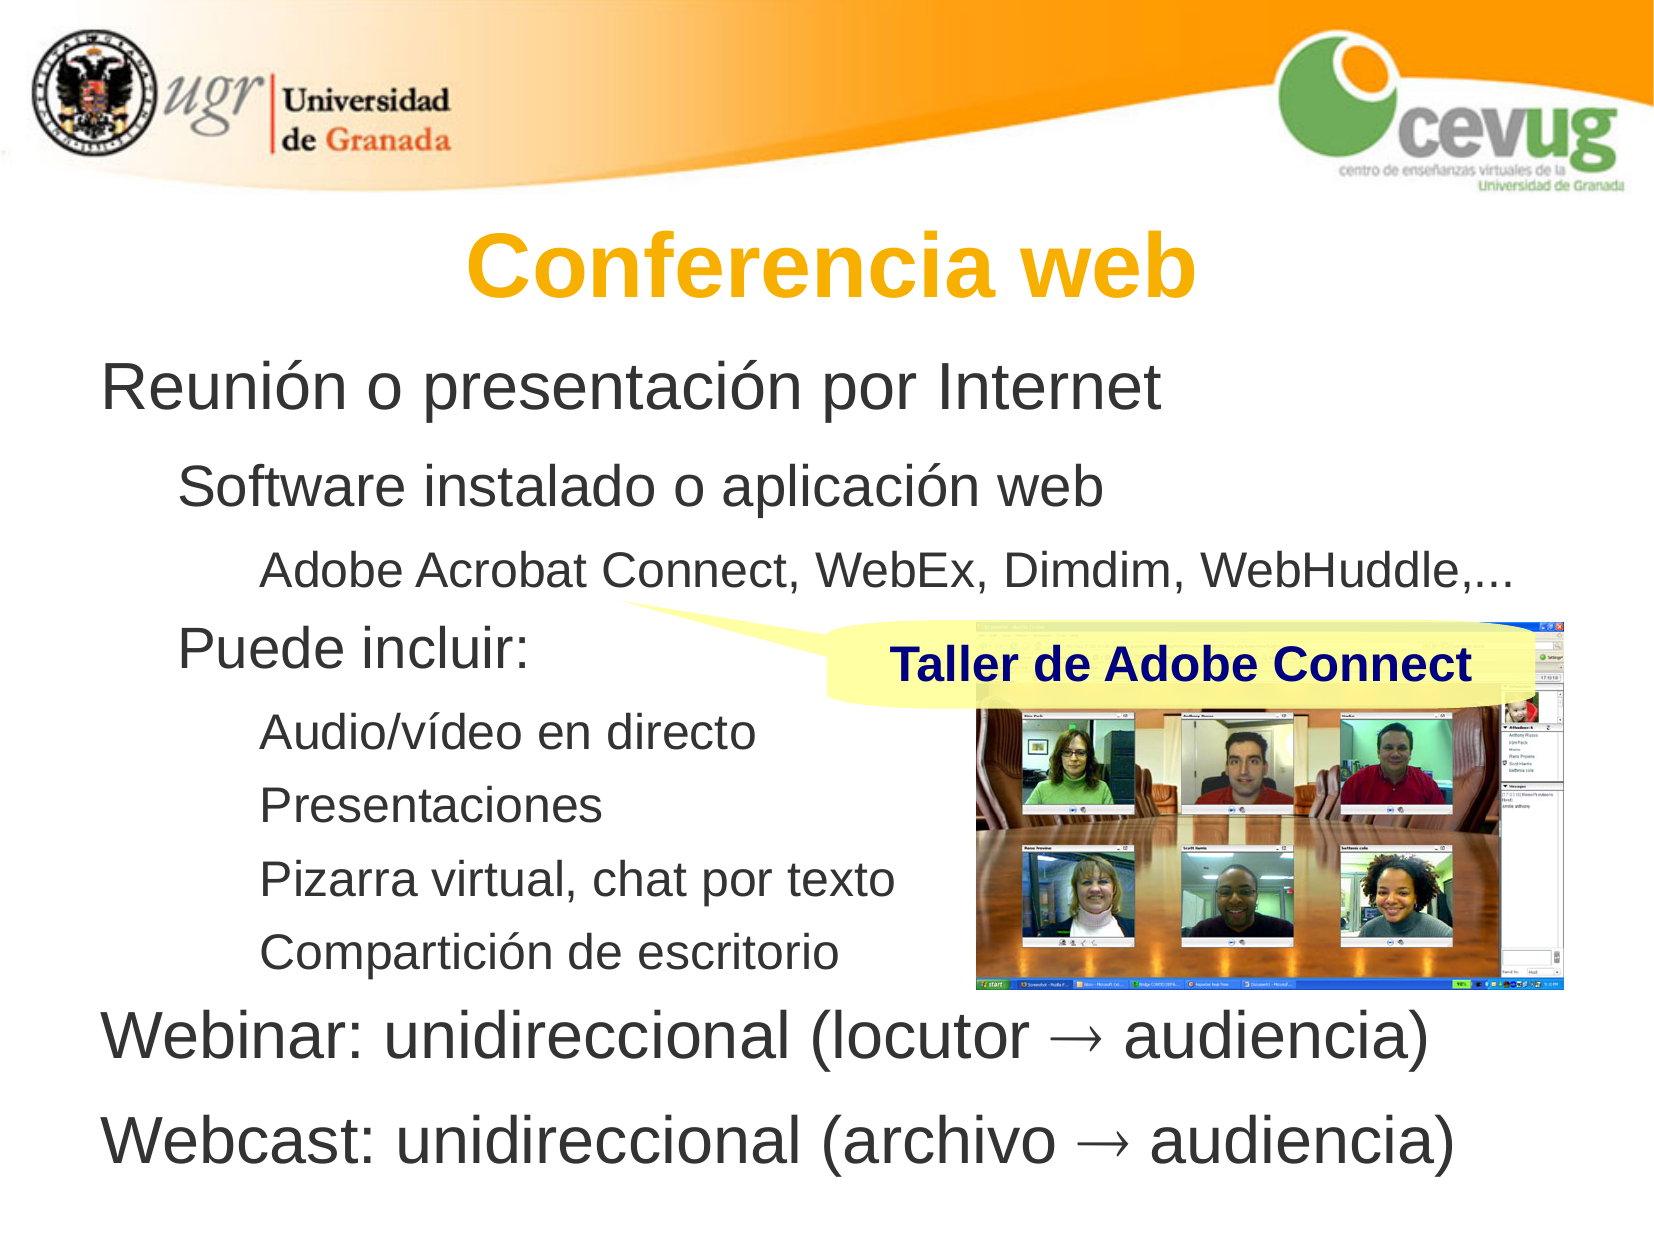

# Conferencia web
Reunión o presentación por Internet
Software instalado o aplicación web
Adobe Acrobat Connect, WebEx, Dimdim, WebHuddle,...
Puede incluir:
Audio/vídeo en directo
Presentaciones
Pizarra virtual, chat por texto
Compartición de escritorio
Webinar: unidireccional (locutor  audiencia)
Webcast: unidireccional (archivo  audiencia)
Taller de Adobe Connect